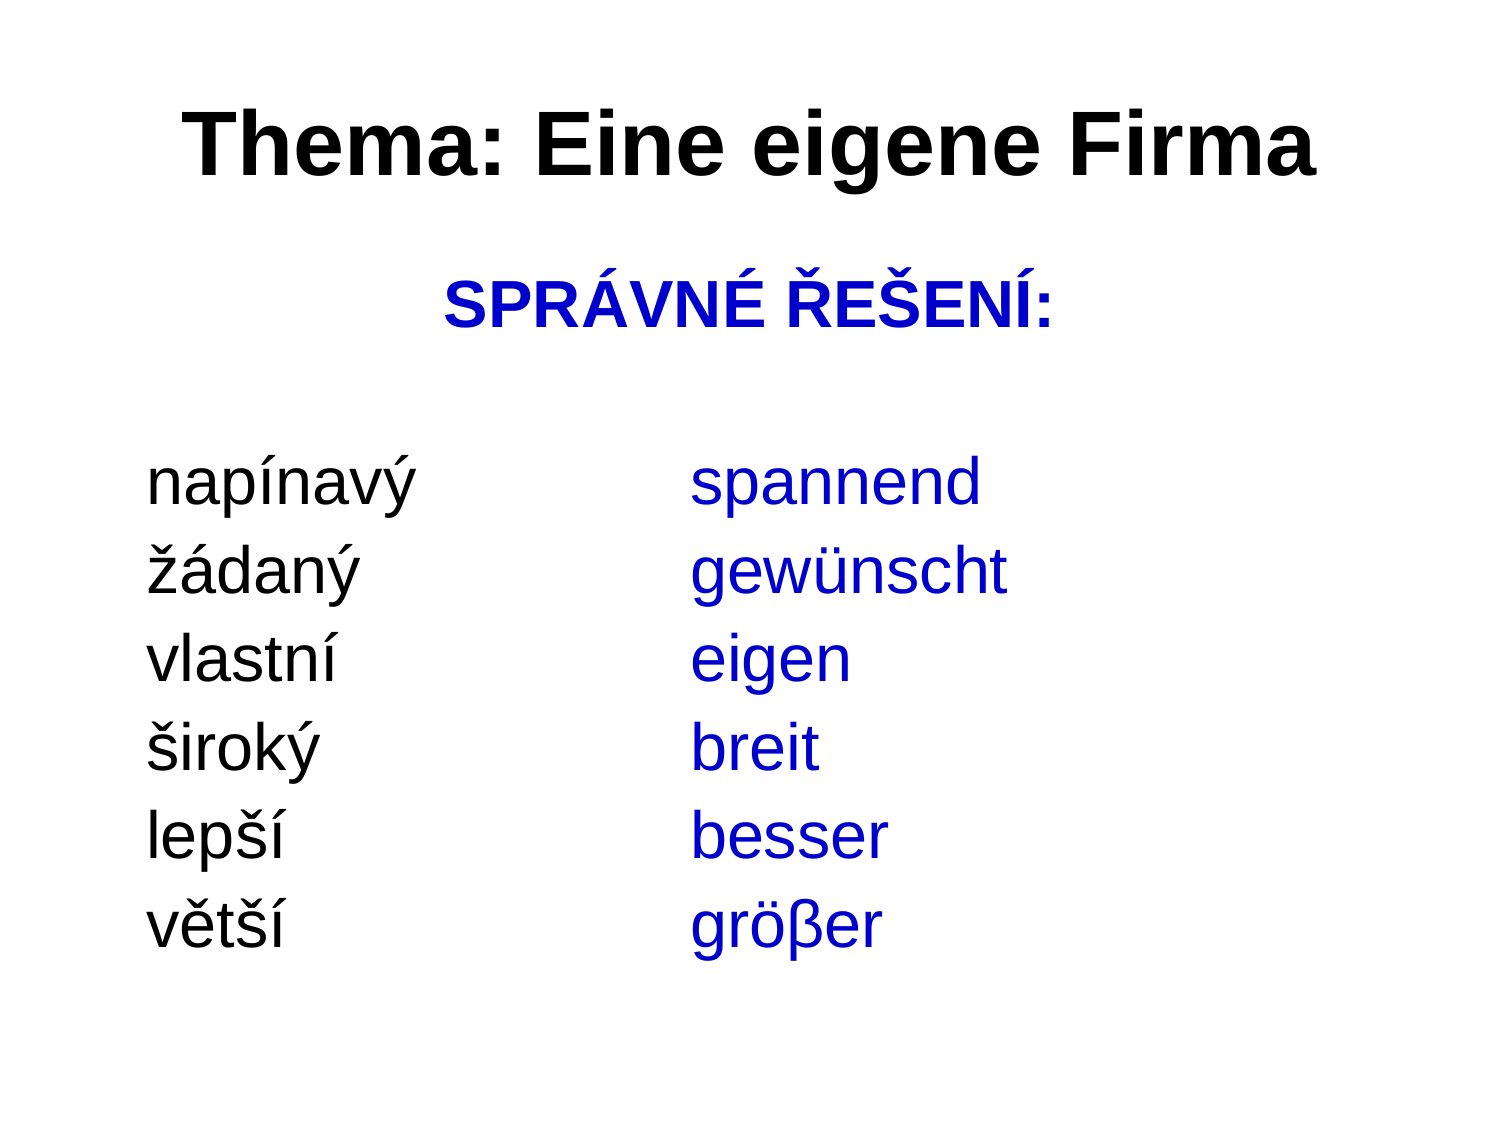

# Thema: Eine eigene Firma
SPRÁVNÉ ŘEŠENÍ:
	napínavý		spannend
	žádaný			gewünscht
	vlastní			eigen
	široký			breit
	lepší			besser
	větší			gröβer